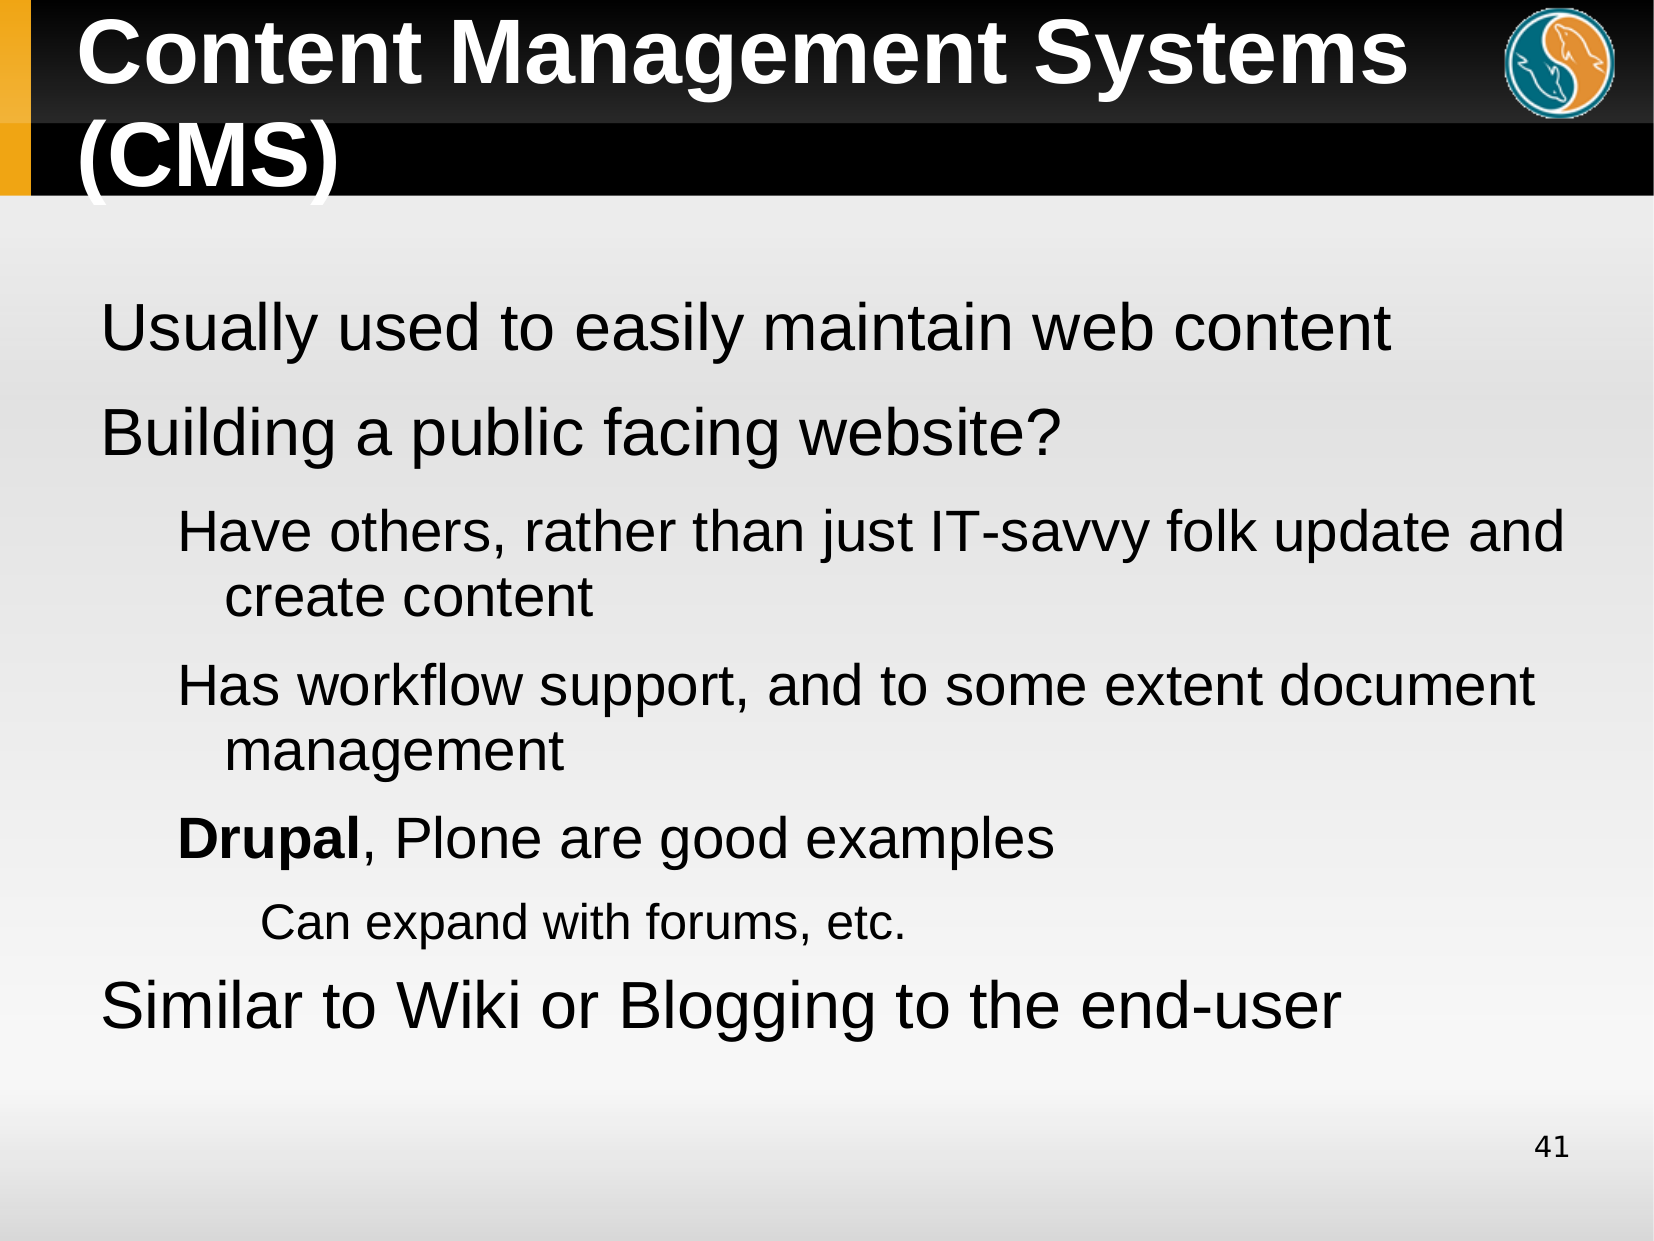

# Content Management Systems (CMS)
Usually used to easily maintain web content
Building a public facing website?
Have others, rather than just IT-savvy folk update and create content
Has workflow support, and to some extent document management
Drupal, Plone are good examples
Can expand with forums, etc.
Similar to Wiki or Blogging to the end-user
41